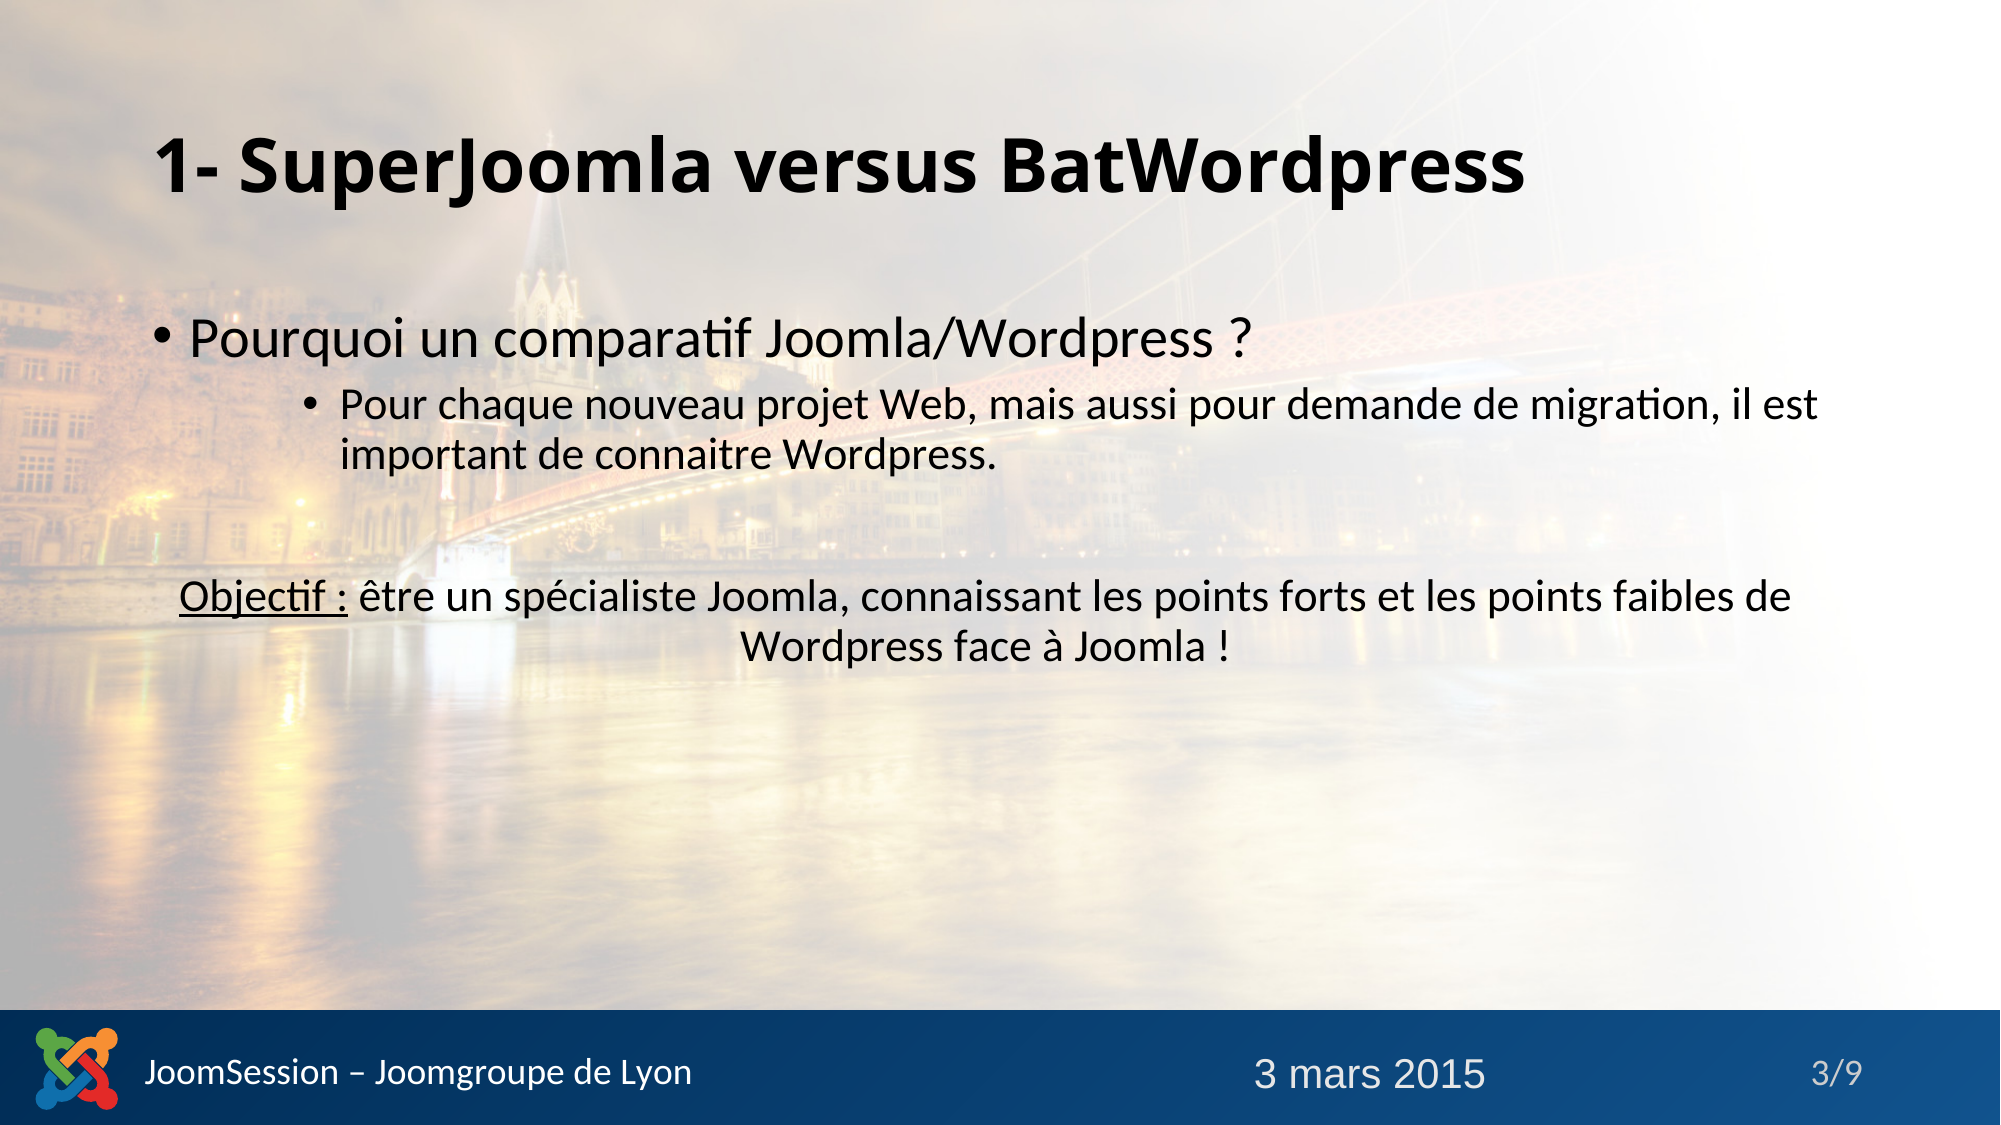

# 1- SuperJoomla versus BatWordpress
Pourquoi un comparatif Joomla/Wordpress ?
Pour chaque nouveau projet Web, mais aussi pour demande de migration, il est important de connaitre Wordpress.
Objectif : être un spécialiste Joomla, connaissant les points forts et les points faibles de Wordpress face à Joomla !
3